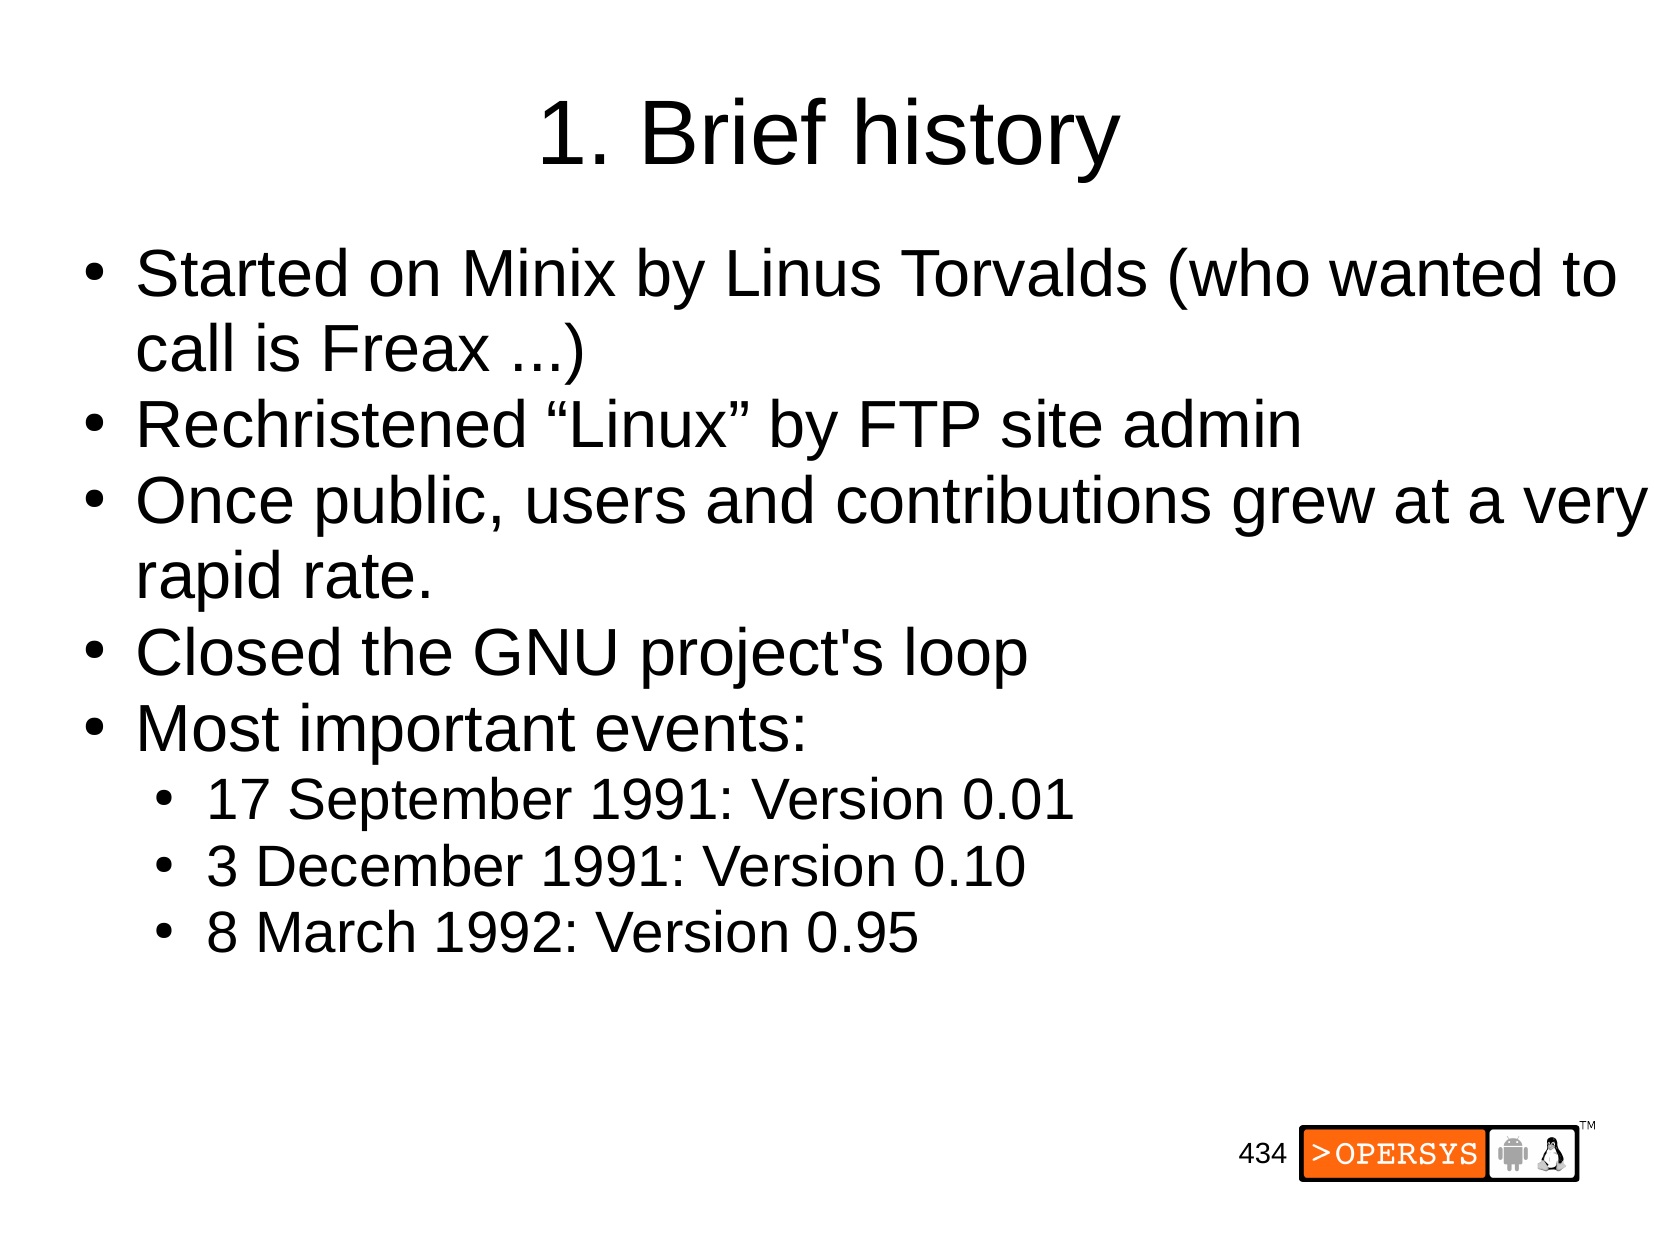

# 1. Brief history
Started on Minix by Linus Torvalds (who wanted to call is Freax ...)
Rechristened “Linux” by FTP site admin
Once public, users and contributions grew at a very rapid rate.
Closed the GNU project's loop
Most important events:
17 September 1991: Version 0.01
3 December 1991: Version 0.10
8 March 1992: Version 0.95